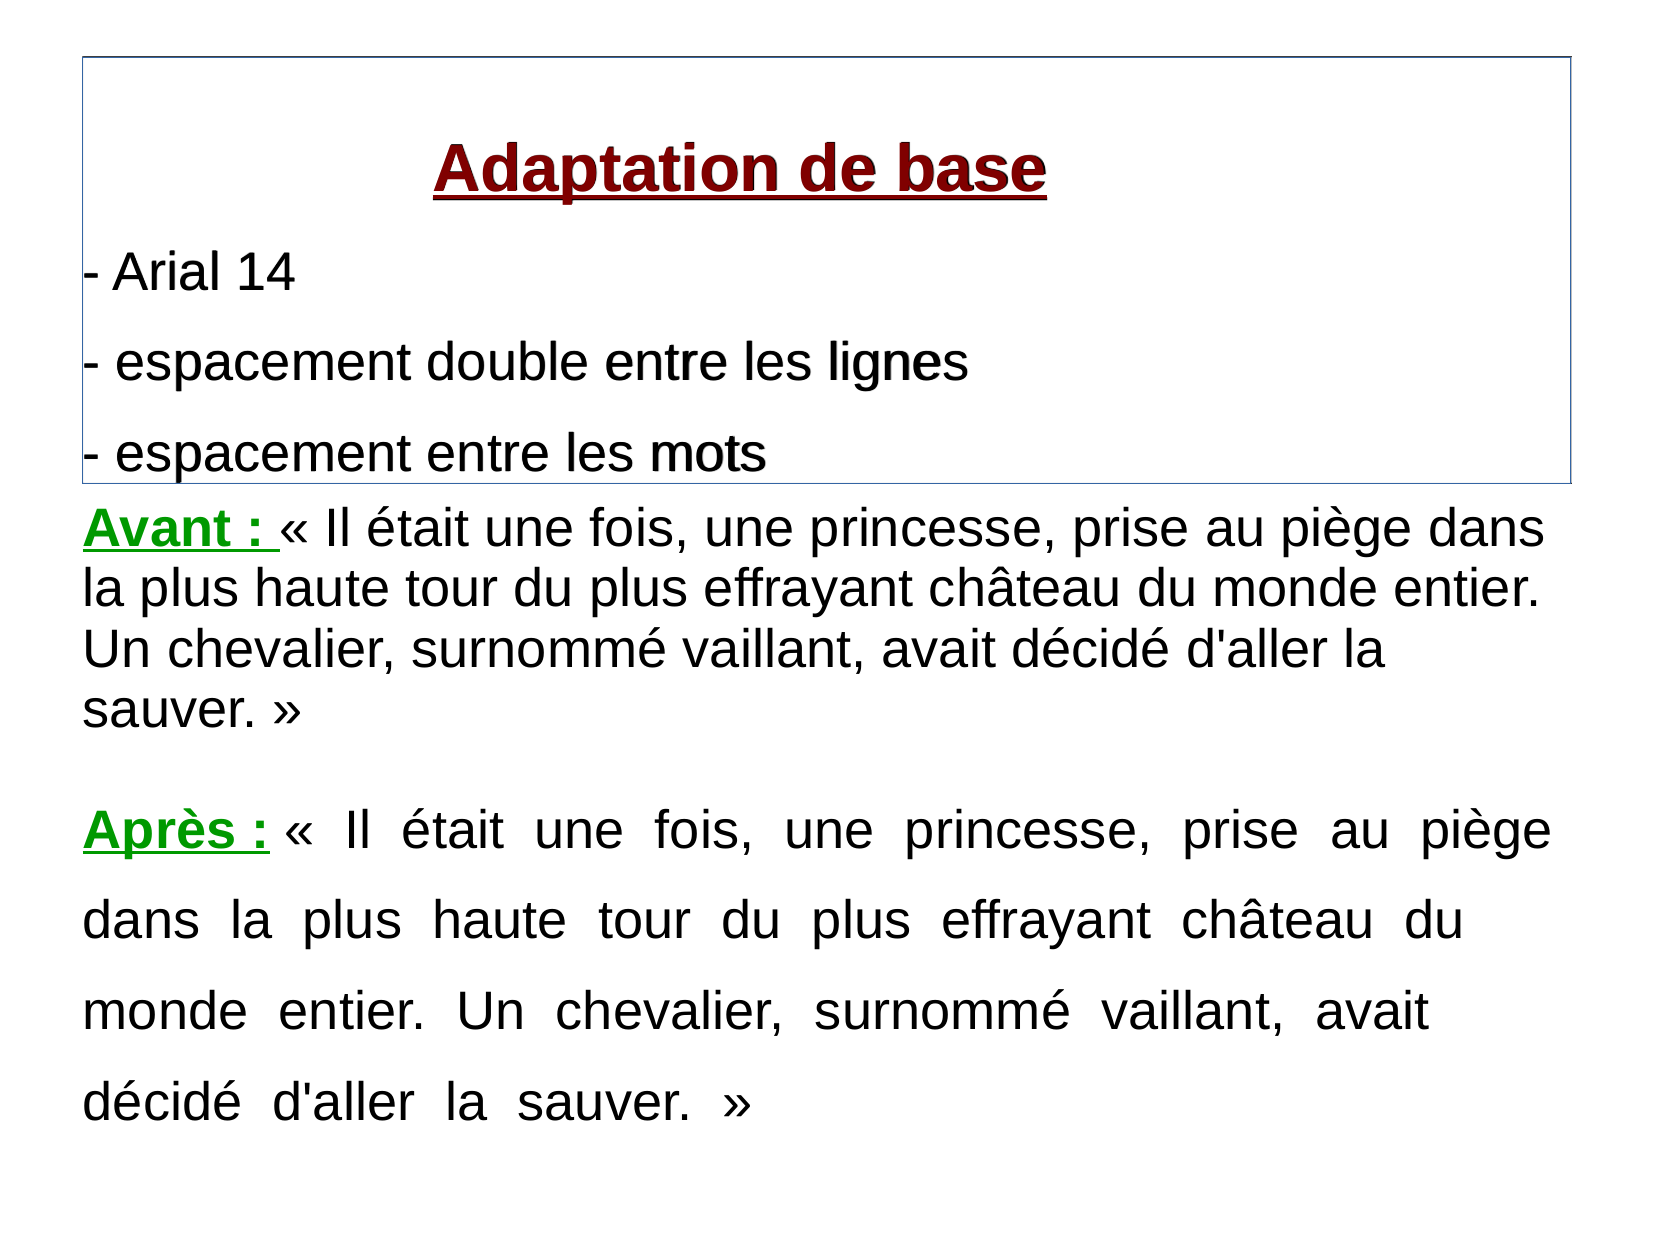

# Adaptation de base - Arial 14 - espacement double entre les lignes - espacement entre les mots
Avant : « Il était une fois, une princesse, prise au piège dans la plus haute tour du plus effrayant château du monde entier. Un chevalier, surnommé vaillant, avait décidé d'aller la sauver. »
Après : « Il était une fois, une princesse, prise au piège dans la plus haute tour du plus effrayant château du monde entier. Un chevalier, surnommé vaillant, avait décidé d'aller la sauver. »